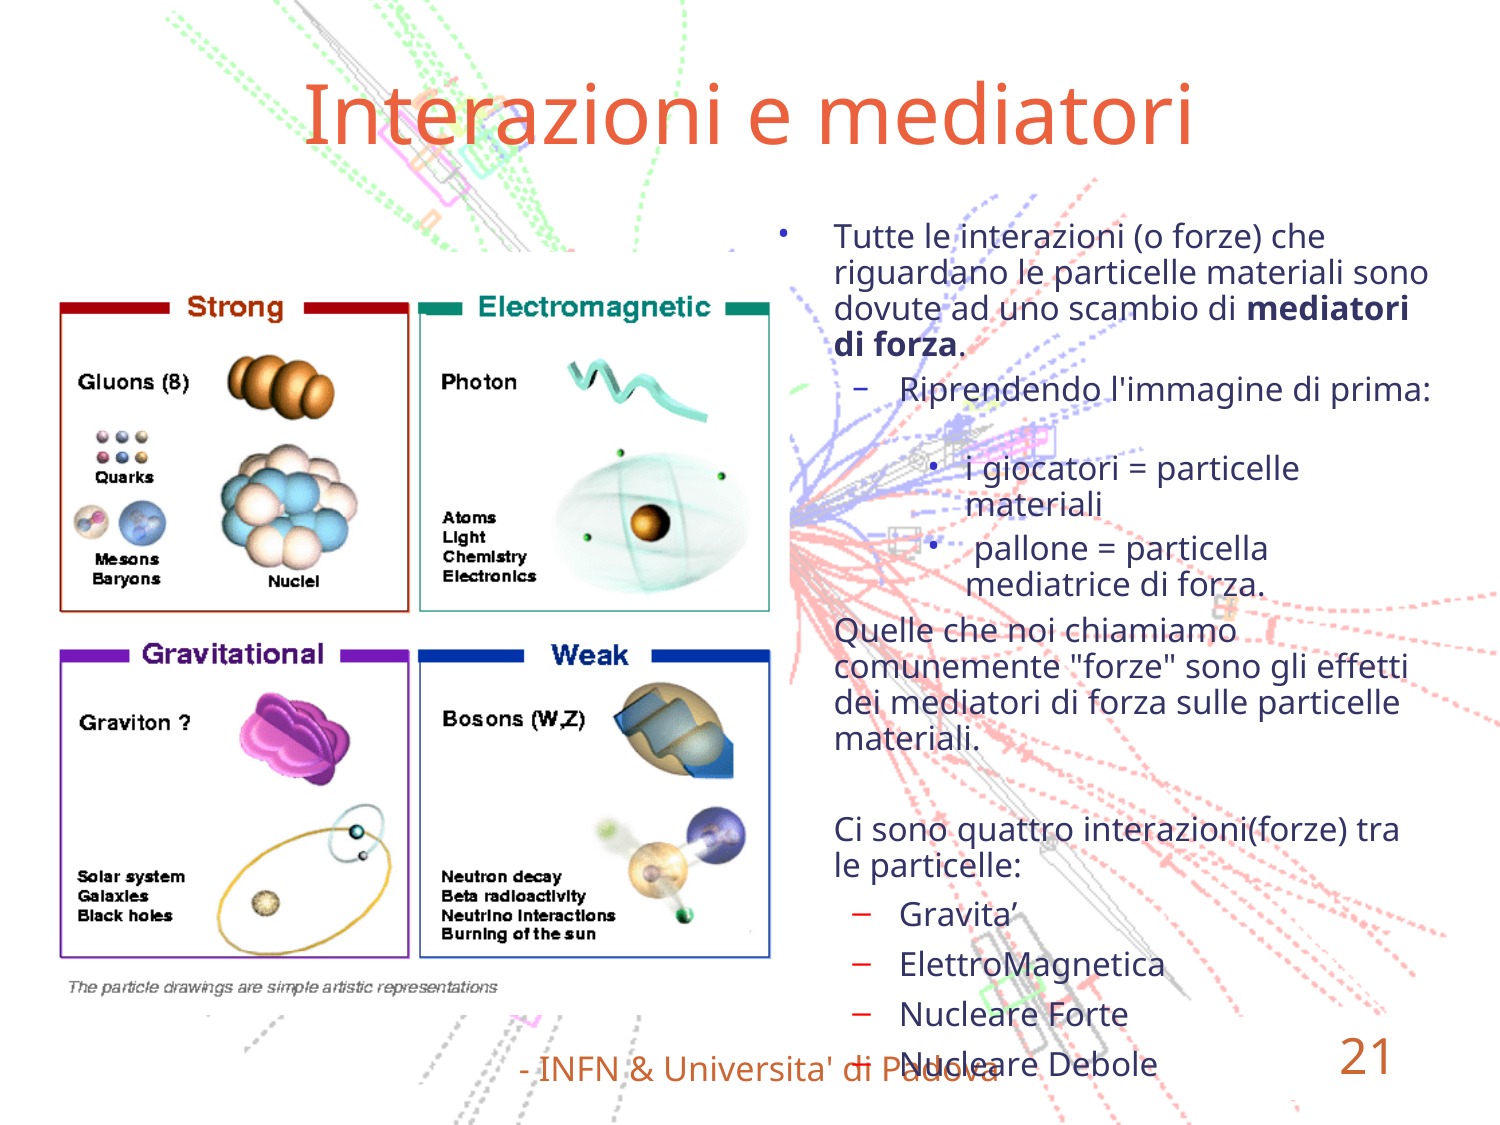

Interazioni e mediatori
# Tutte le interazioni (o forze) che riguardano le particelle materiali sono dovute ad uno scambio di mediatori di forza.
Riprendendo l'immagine di prima:
i giocatori = particelle materiali
 pallone = particella mediatrice di forza.
Quelle che noi chiamiamo comunemente "forze" sono gli effetti dei mediatori di forza sulle particelle materiali.
Ci sono quattro interazioni(forze) tra le particelle:
Gravita’
ElettroMagnetica
Nucleare Forte
Nucleare Debole